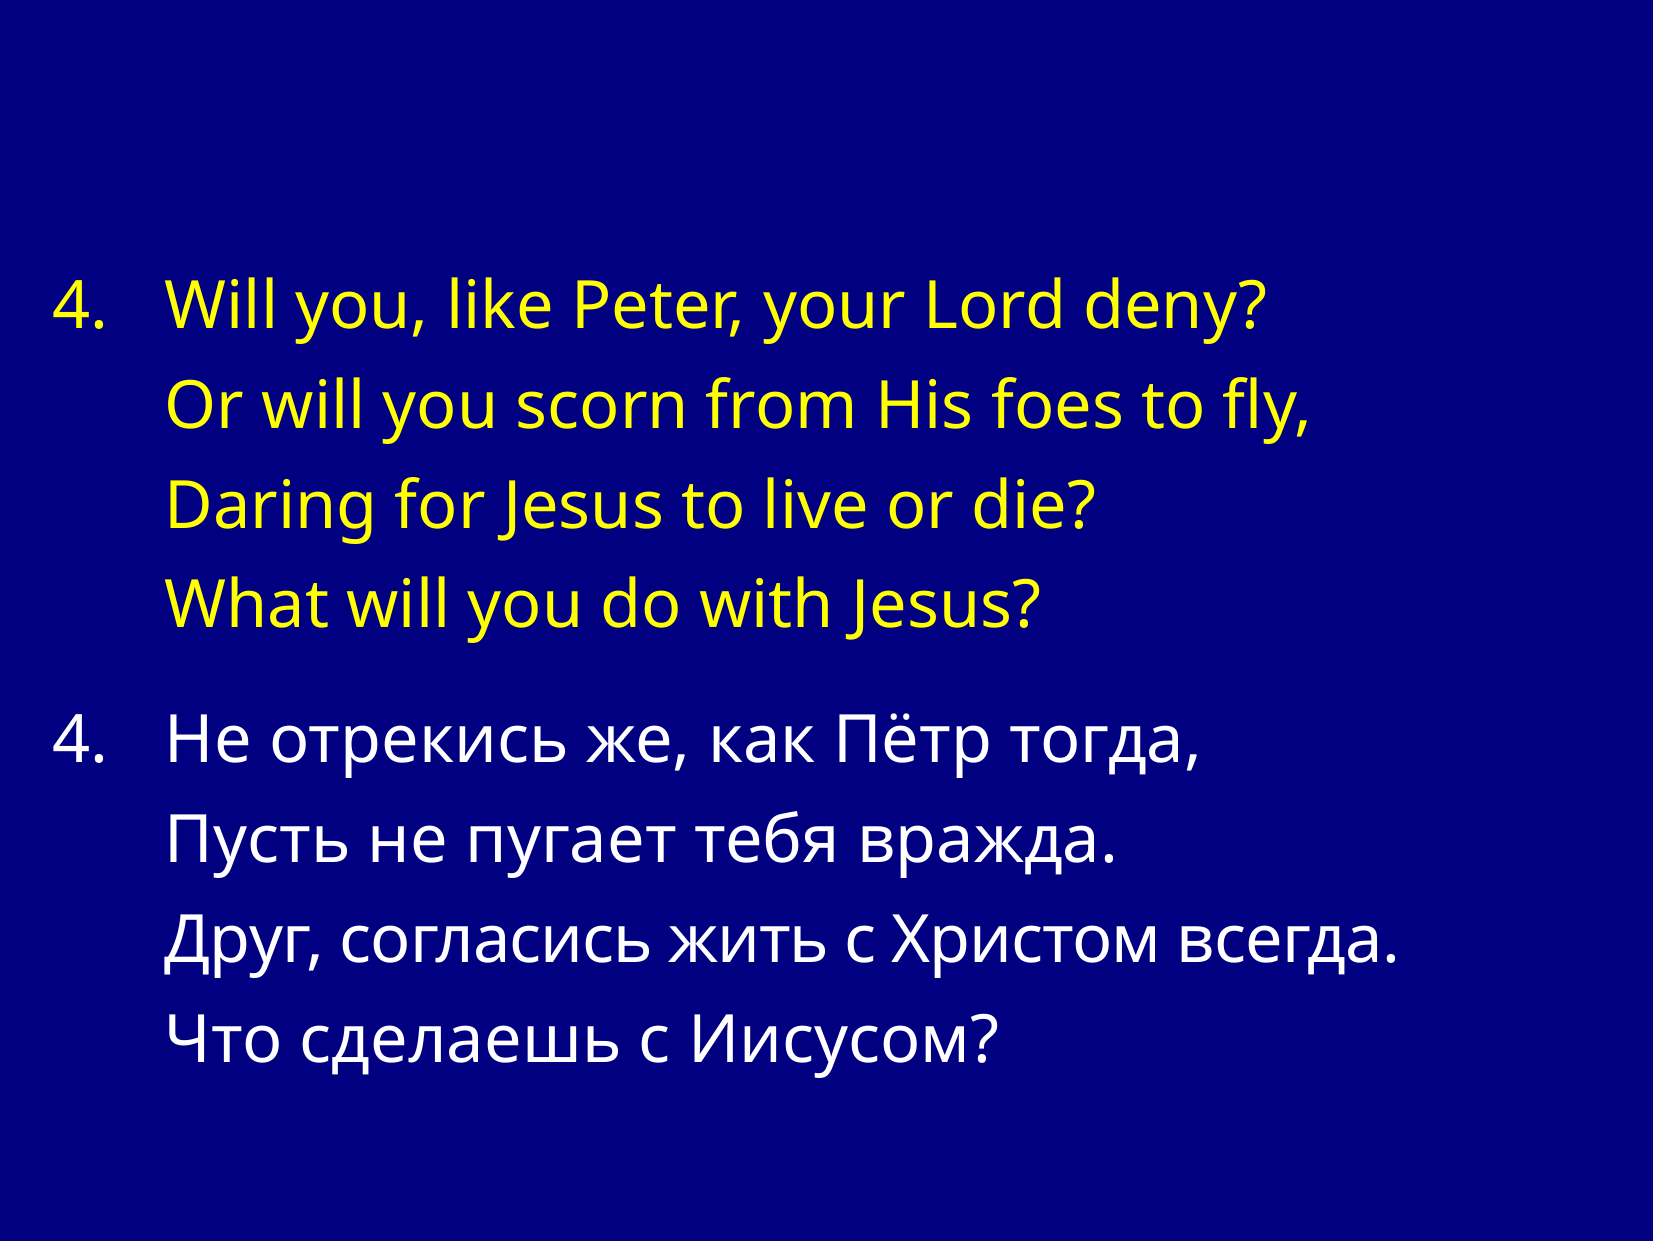

4.	Will you, like Peter, your Lord deny?
	Or will you scorn from His foes to fly,
	Daring for Jesus to live or die?
	What will you do with Jesus?
4.	Не отрекись же, как Пётр тогда,
	Пусть не пугает тебя вражда.
	Друг, согласись жить с Христом всегда.
	Что сделаешь с Иисусом?